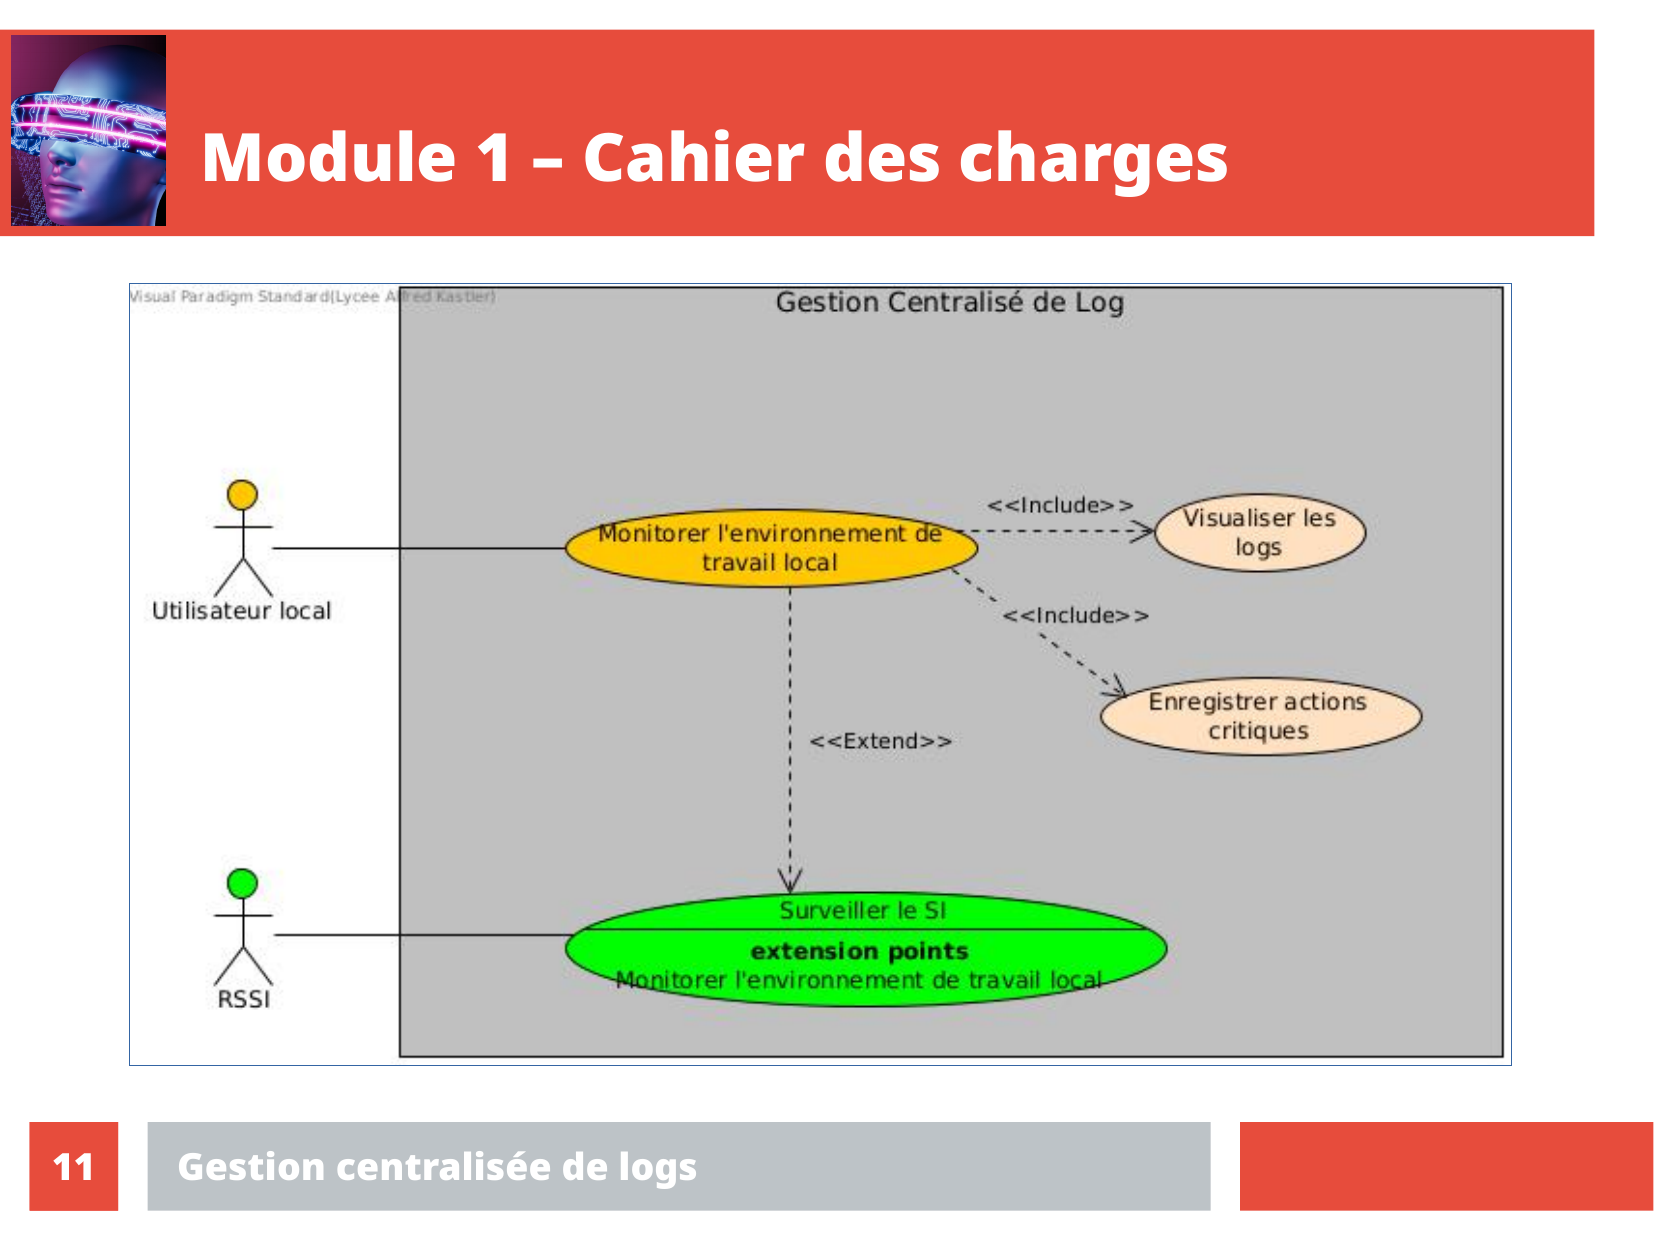

# Module 1 – Cahier des charges
11
Gestion centralisée de logs